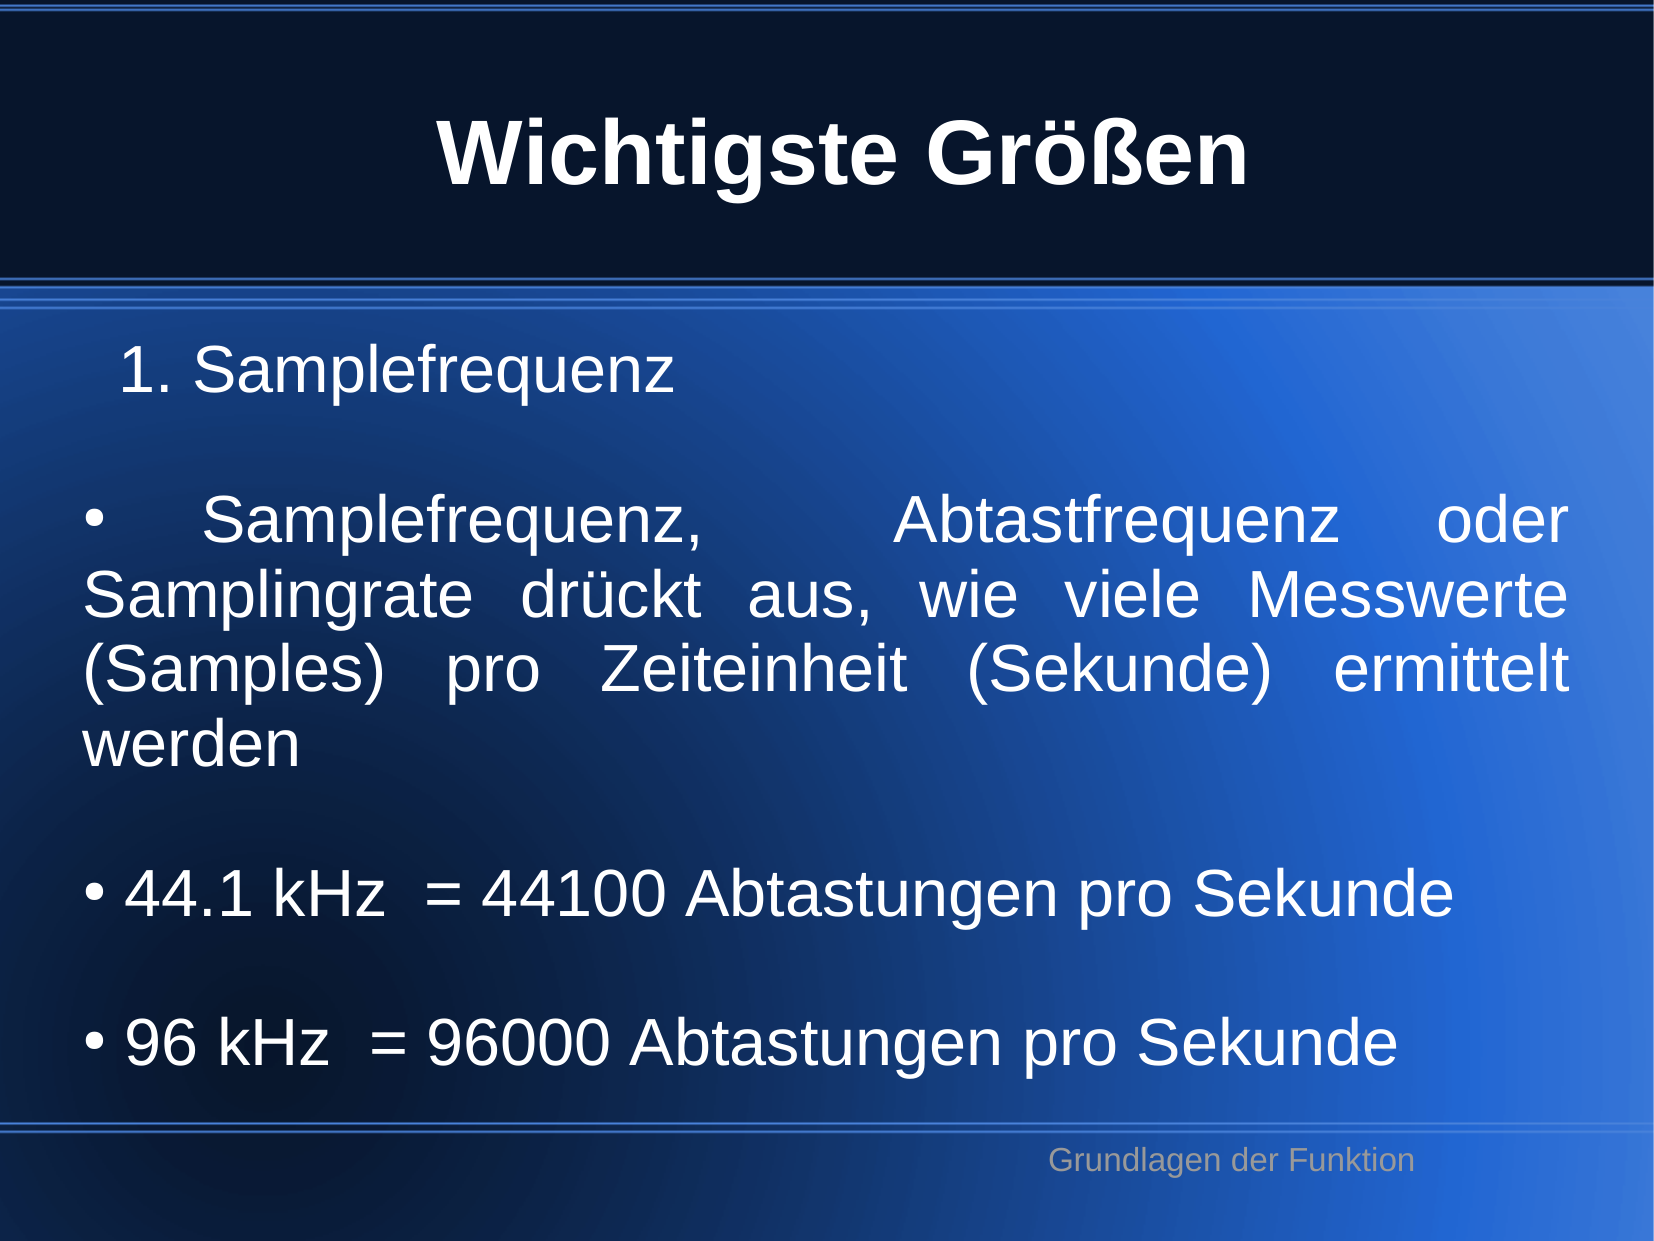

# Wichtigste Größen
1. Samplefrequenz
 Samplefrequenz, Abtastfrequenz oder Samplingrate drückt aus, wie viele Messwerte (Samples) pro Zeiteinheit (Sekunde) ermittelt werden
 44.1 kHz = 44100 Abtastungen pro Sekunde
 96 kHz = 96000 Abtastungen pro Sekunde
Grundlagen der Funktion